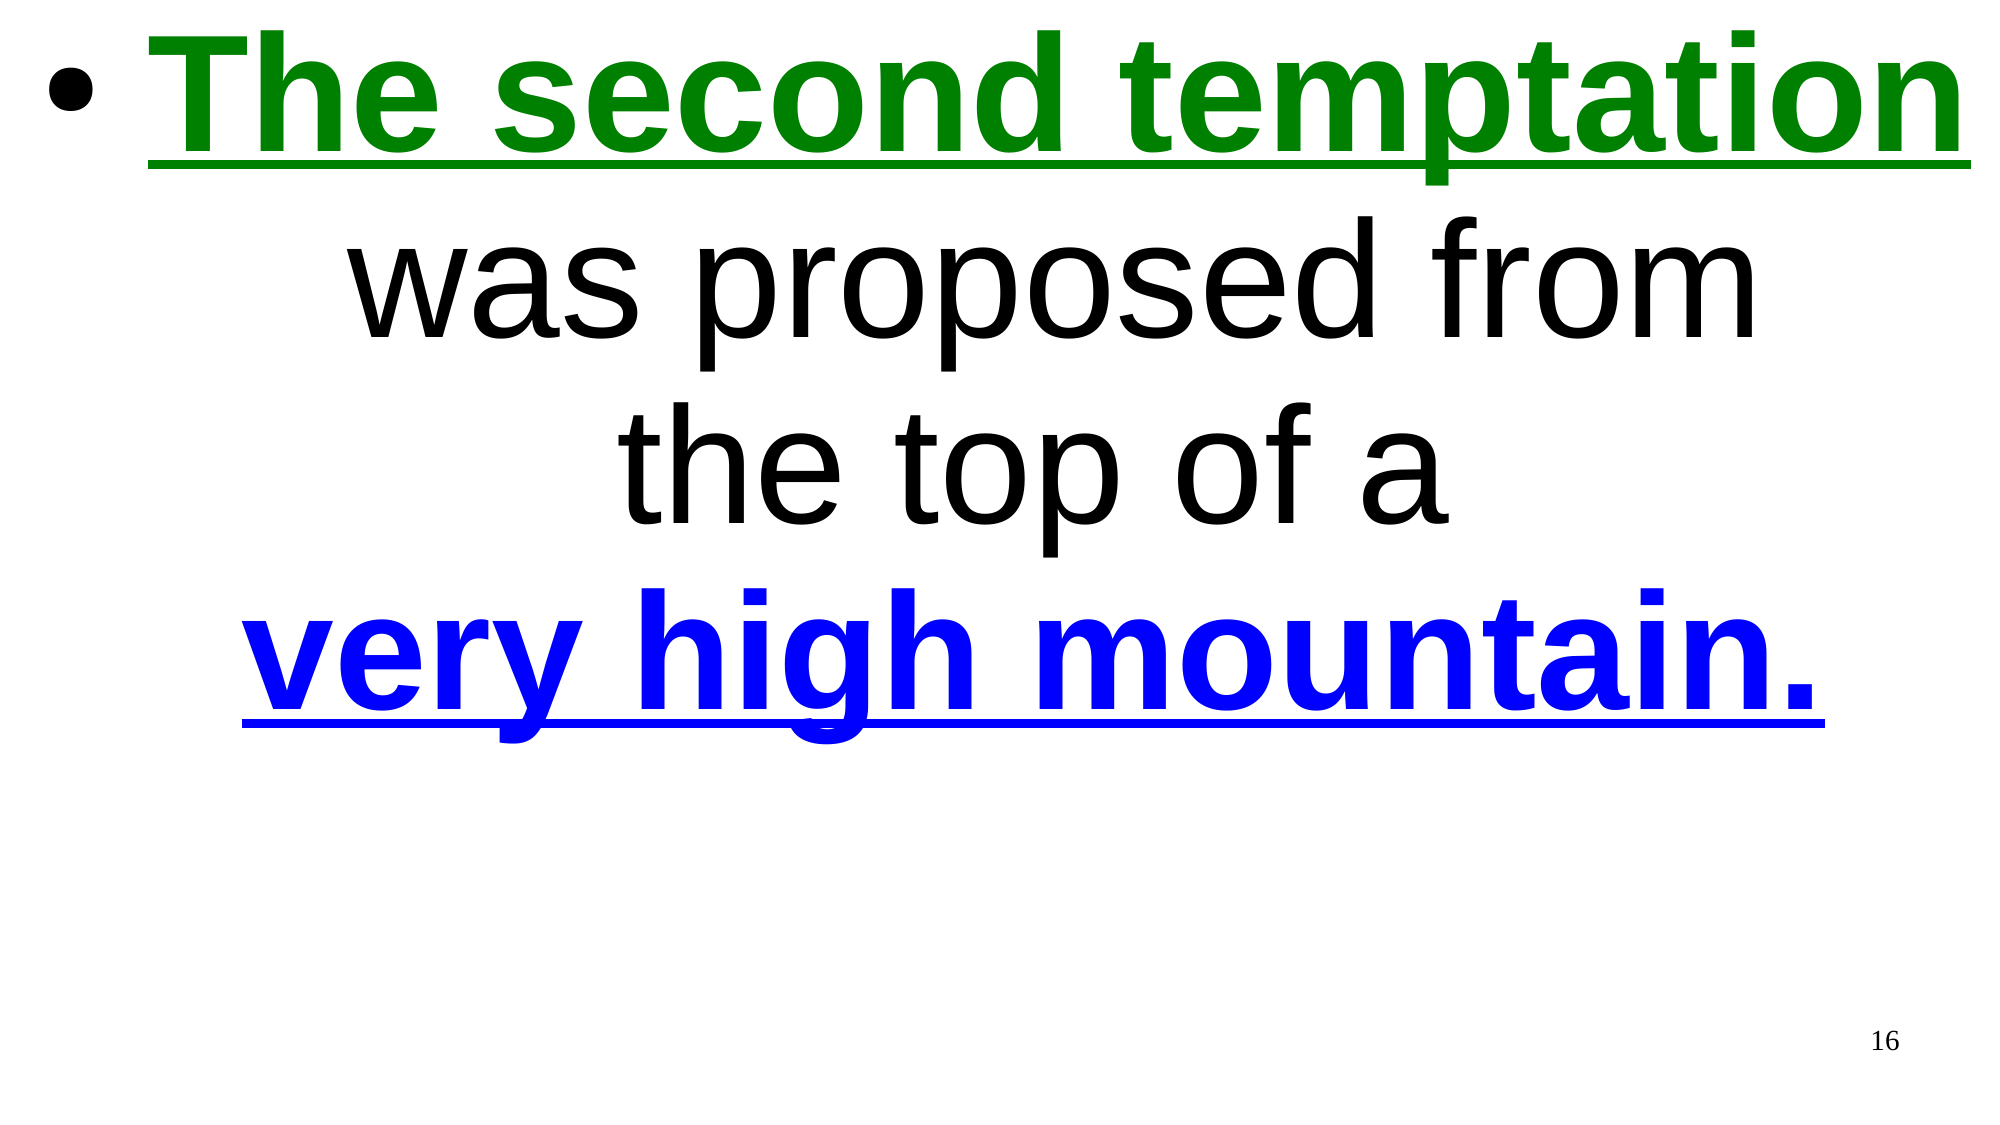

# The second temptation was proposed from the top of a very high mountain.
16